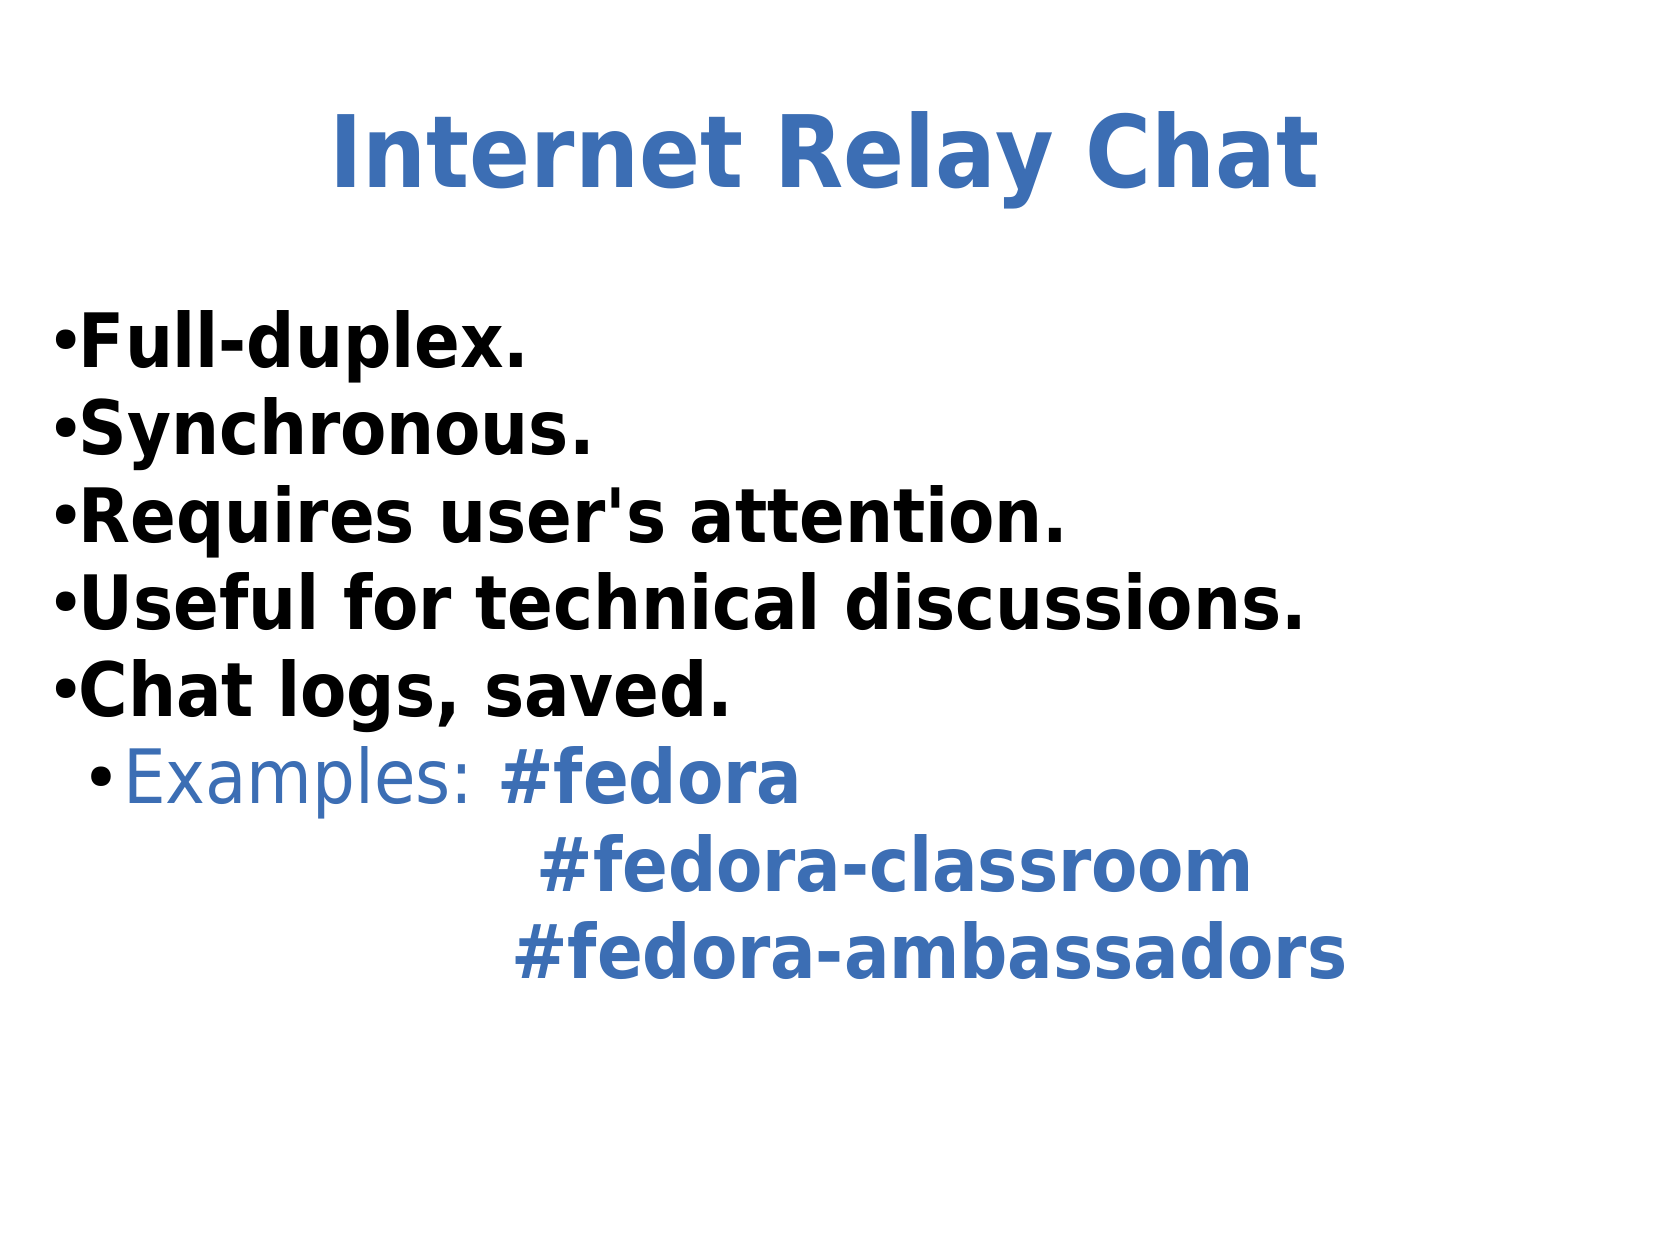

Internet Relay Chat
Full-duplex.
Synchronous.
Requires user's attention.
Useful for technical discussions.
Chat logs, saved.
Examples: #fedora
			 #fedora-classroom
 #fedora-ambassadors